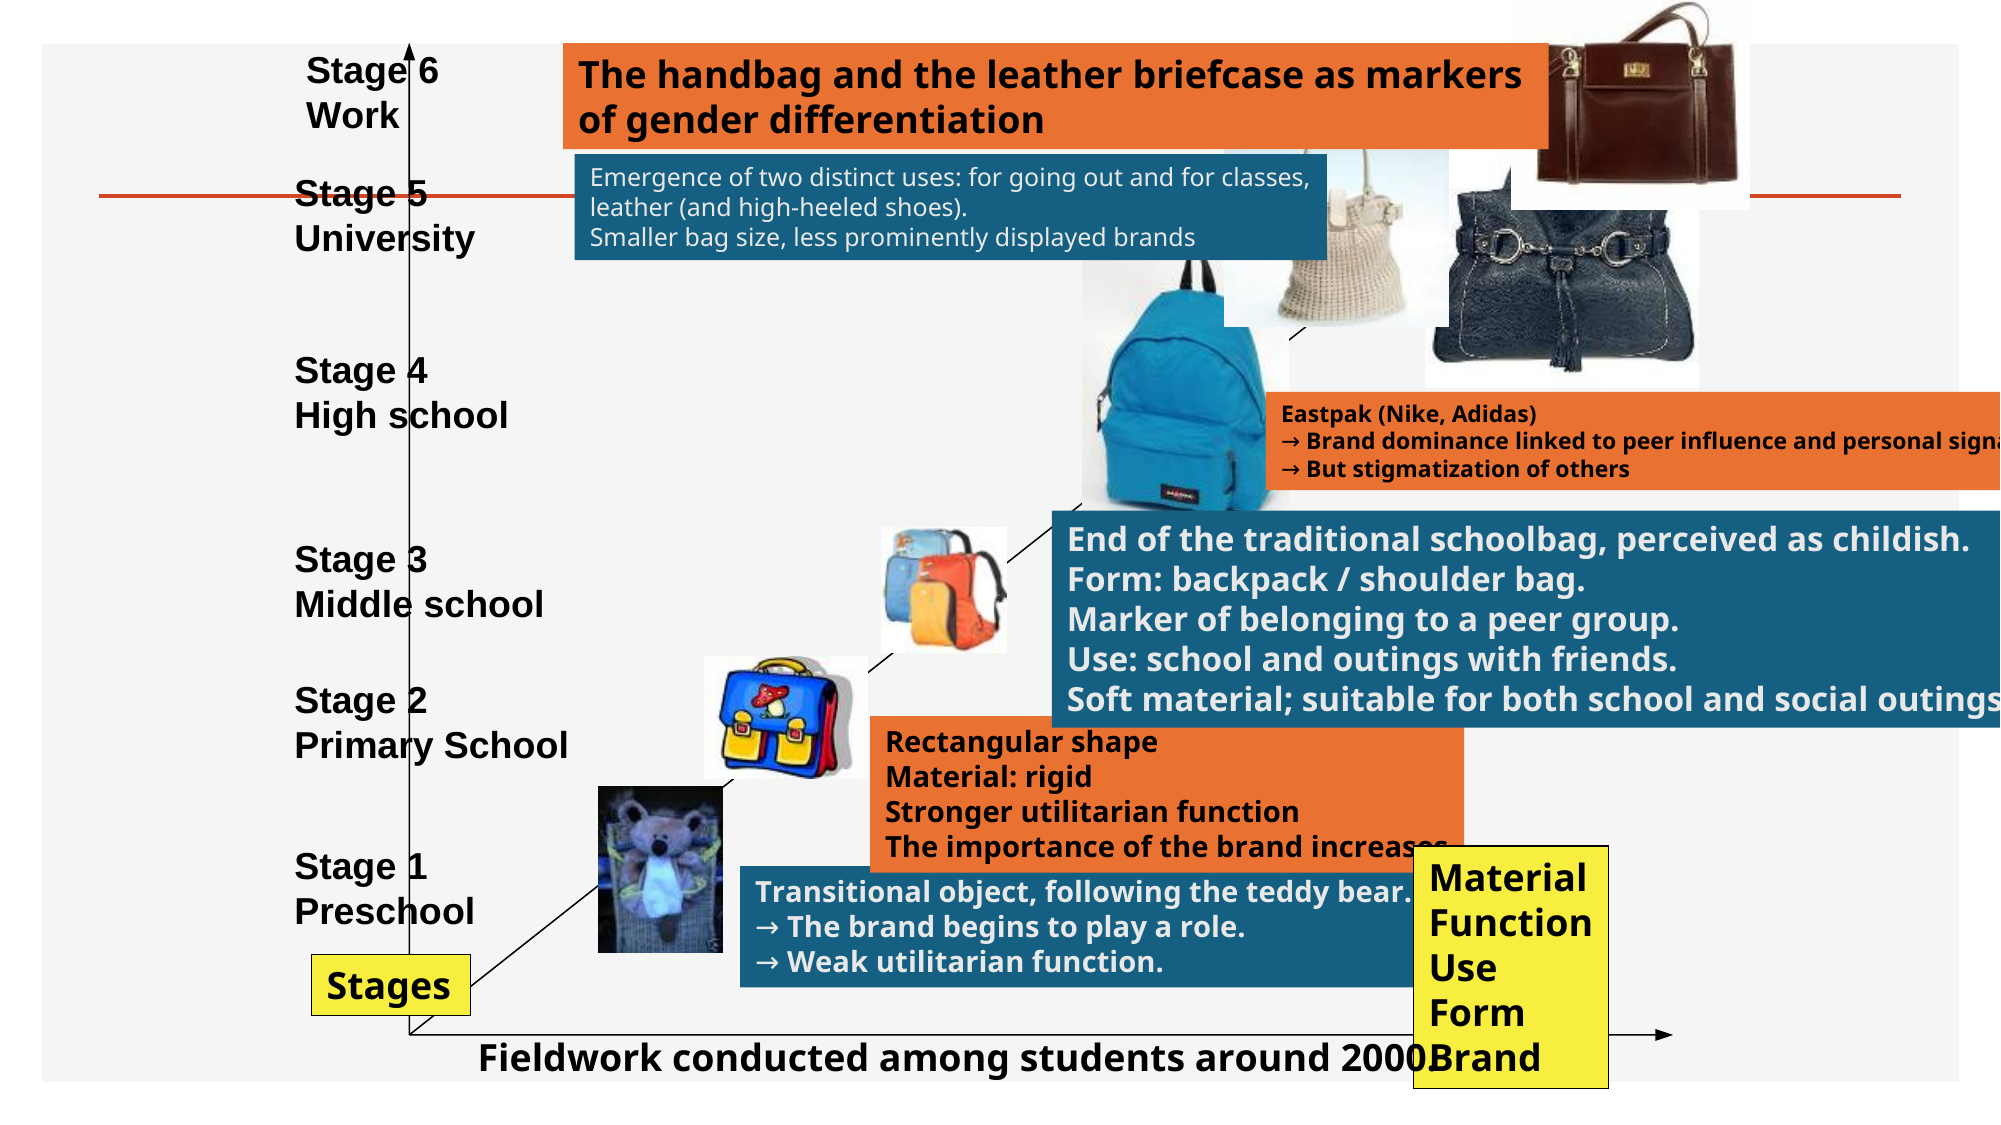

Stage 6
Work
The handbag and the leather briefcase as markers
of gender differentiation
Emergence of two distinct uses: for going out and for classes,
leather (and high-heeled shoes).
Smaller bag size, less prominently displayed brands
Stage 5
University
Stage 4
High school
Eastpak (Nike, Adidas)
→ Brand dominance linked to peer influence and personal signaling
→ But stigmatization of others
End of the traditional schoolbag, perceived as childish.
Form: backpack / shoulder bag.
Marker of belonging to a peer group.
Use: school and outings with friends.
Soft material; suitable for both school and social outings
Stage 3
Middle school
Stage 2
Primary School
Rectangular shape
Material: rigid
Stronger utilitarian function
The importance of the brand increases
Stage 1
Preschool
Material
Function
Use
Form
Brand
Transitional object, following the teddy bear.
→ The brand begins to play a role.
→ Weak utilitarian function.
Stages
Fieldwork conducted among students around 2000.